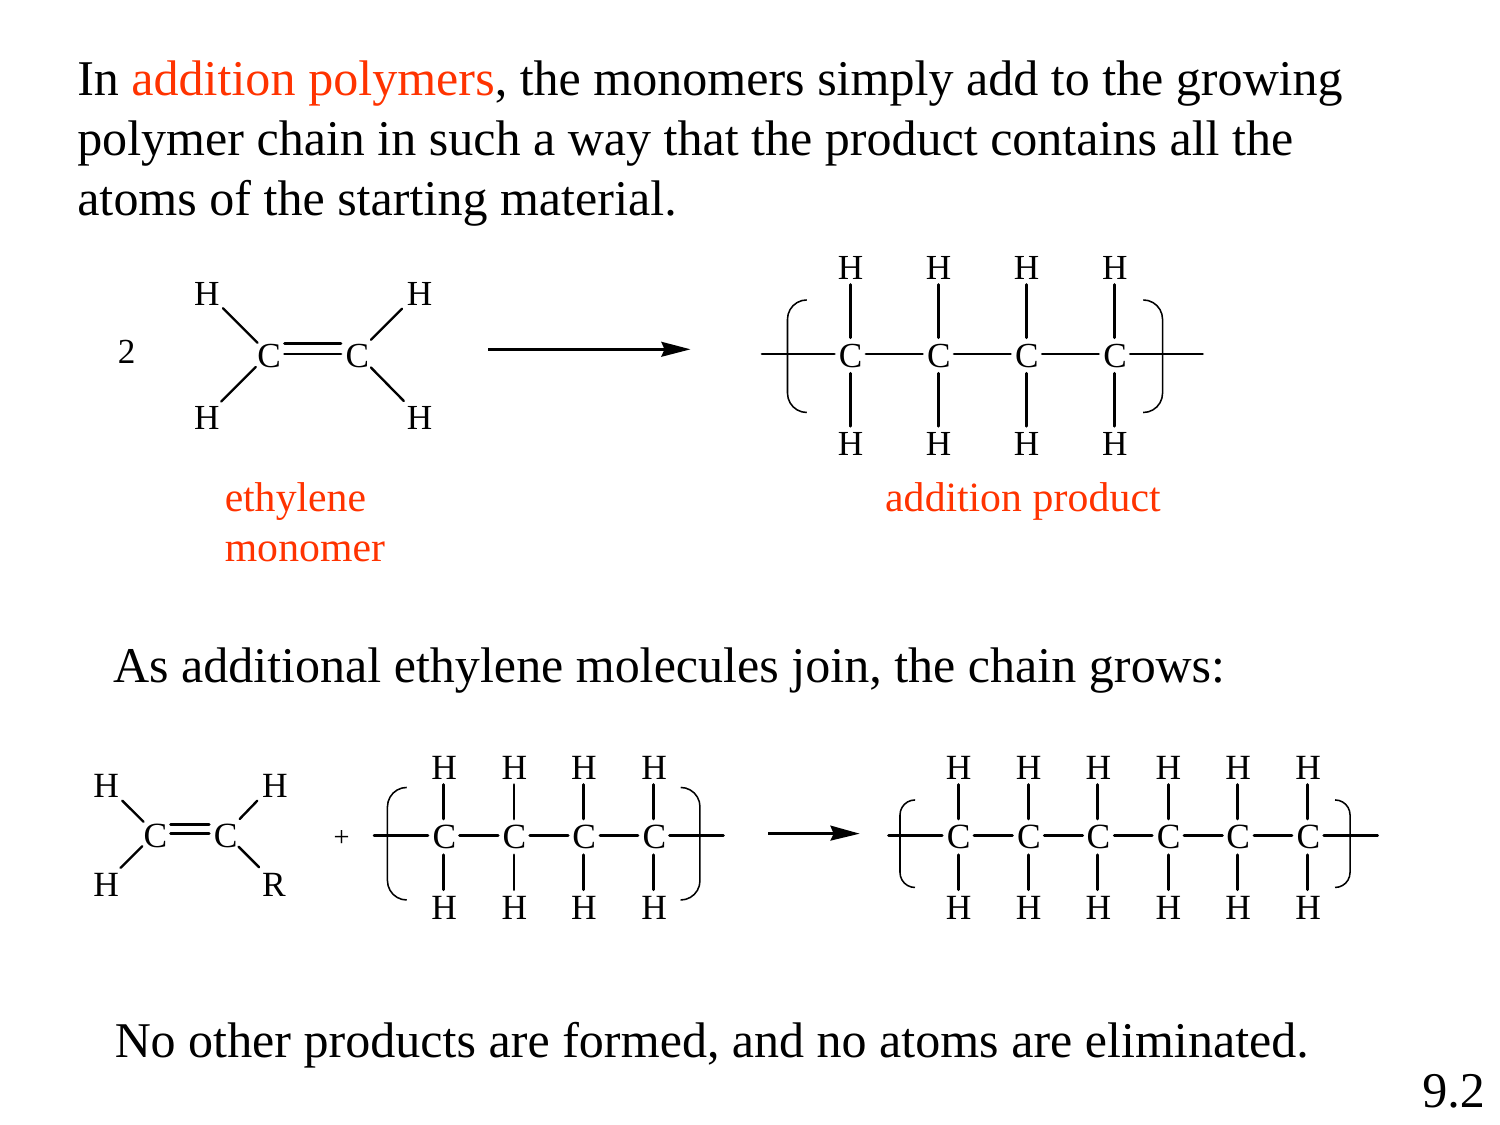

In addition polymers, the monomers simply add to the growing polymer chain in such a way that the product contains all the atoms of the starting material.
ethylene
monomer
addition product
As additional ethylene molecules join, the chain grows:
No other products are formed, and no atoms are eliminated.
9.2